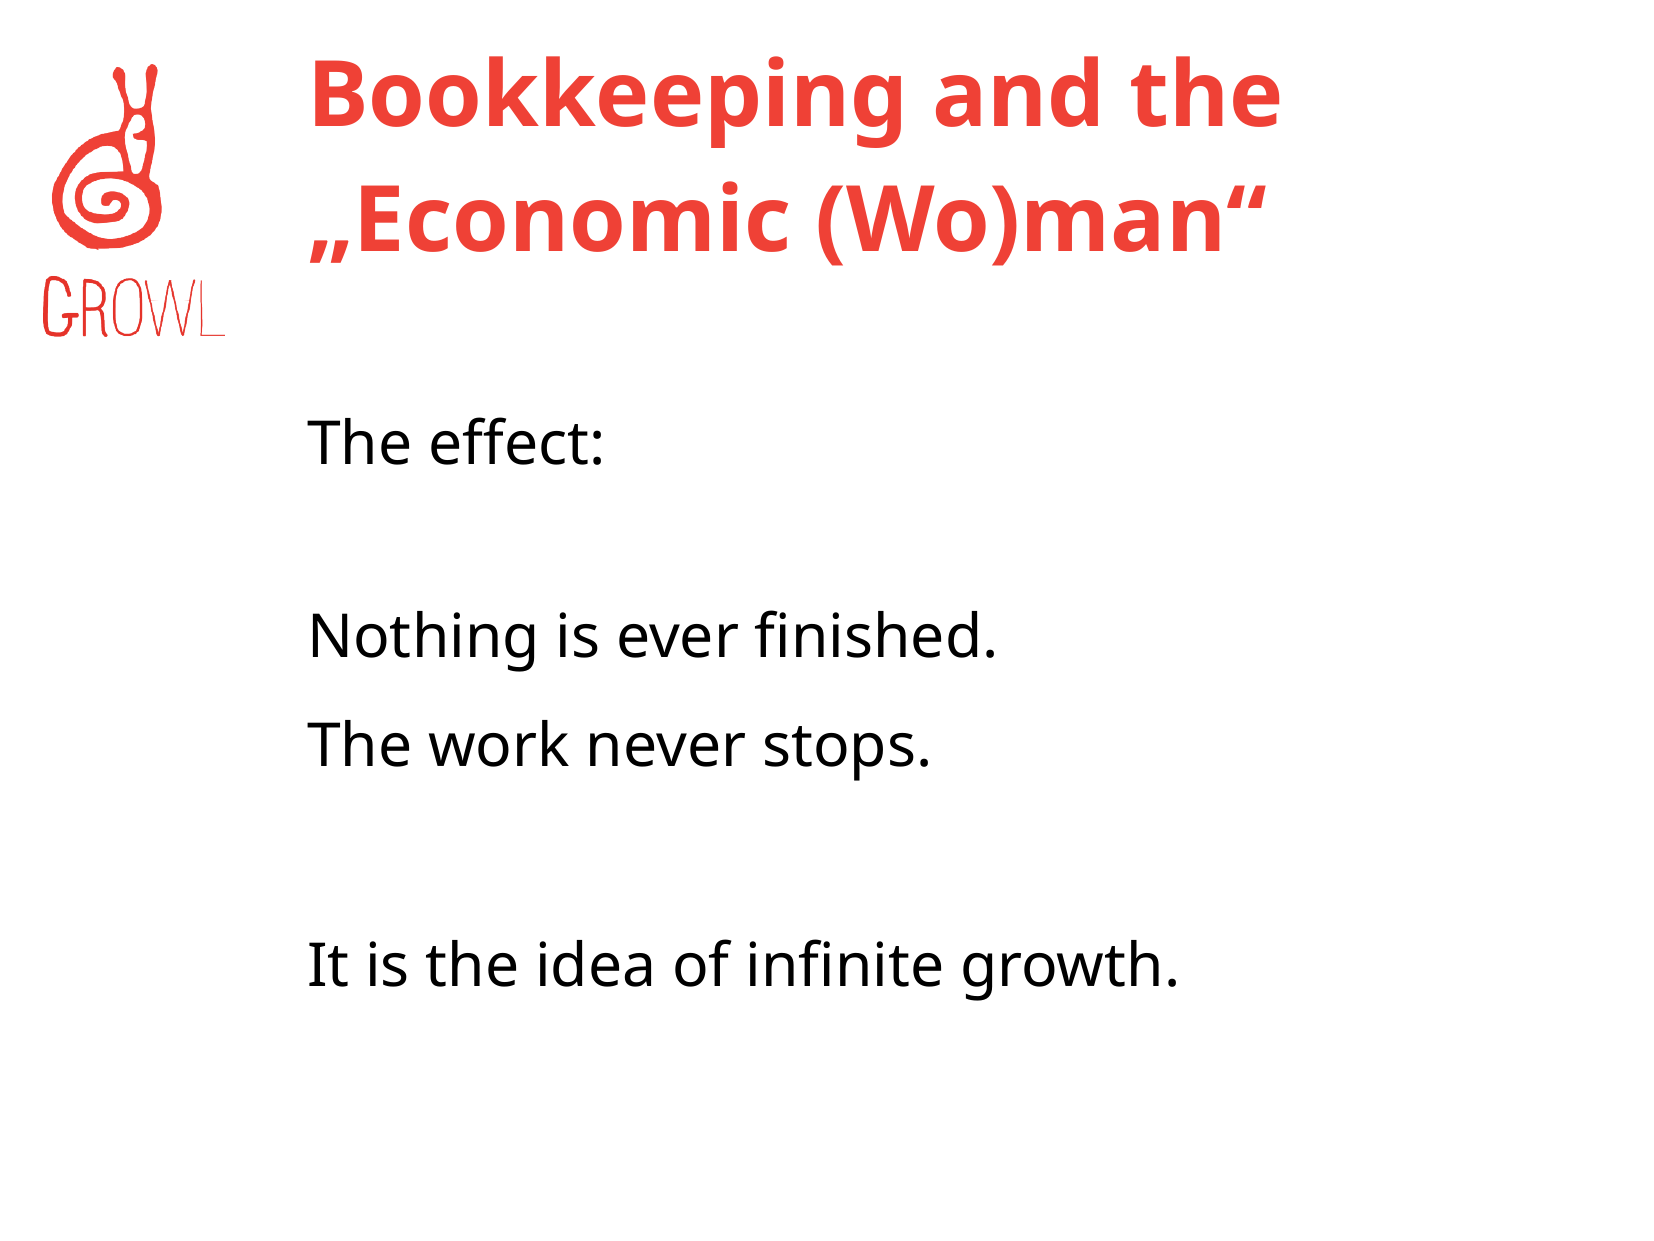

# Bookkeeping and the „Economic (Wo)man“
The effect:
Nothing is ever finished.
The work never stops.
It is the idea of infinite growth.